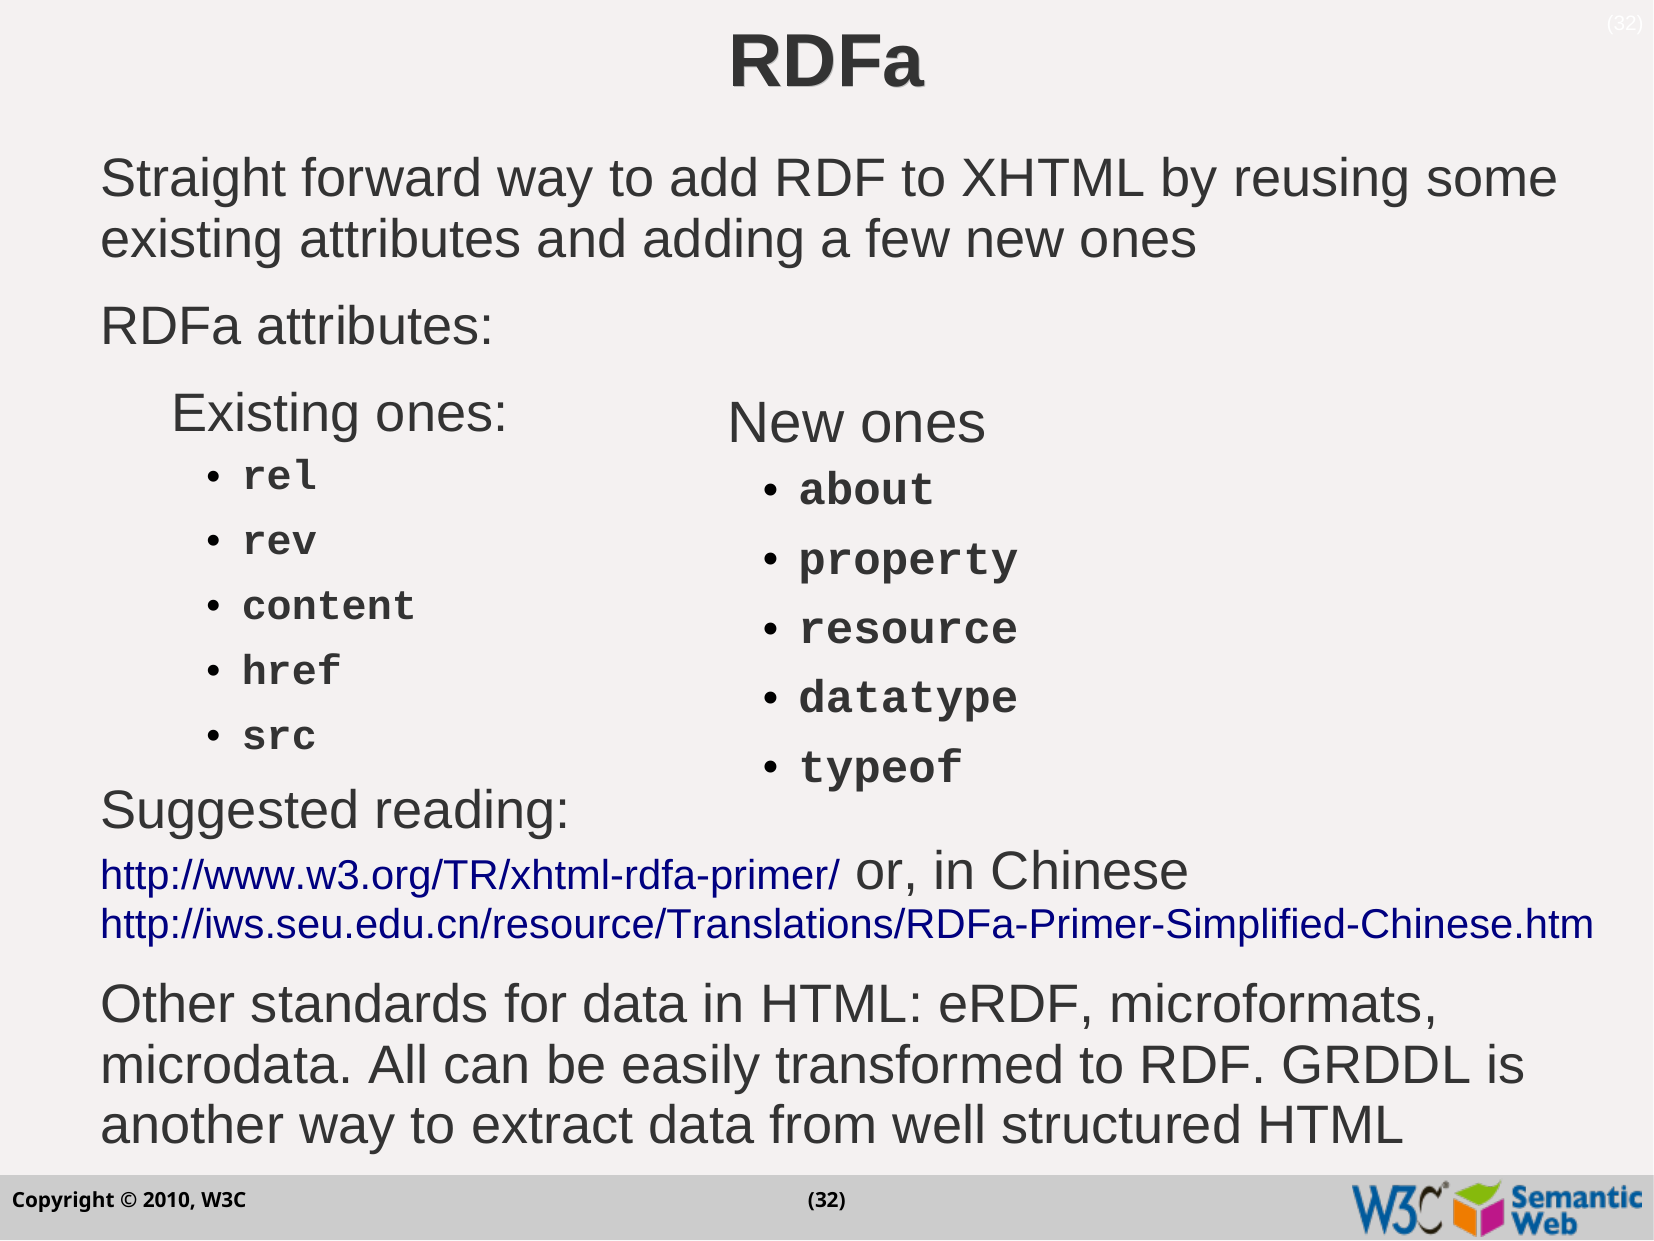

# RDFa
Straight forward way to add RDF to XHTML by reusing some existing attributes and adding a few new ones
RDFa attributes:
Existing ones:
rel
rev
content
href
src
Suggested reading:
http://www.w3.org/TR/xhtml-rdfa-primer/ or, in Chinese http://iws.seu.edu.cn/resource/Translations/RDFa-Primer-Simplified-Chinese.htm
Other standards for data in HTML: eRDF, microformats, microdata. All can be easily transformed to RDF. GRDDL is another way to extract data from well structured HTML
New ones
about
property
resource
datatype
typeof